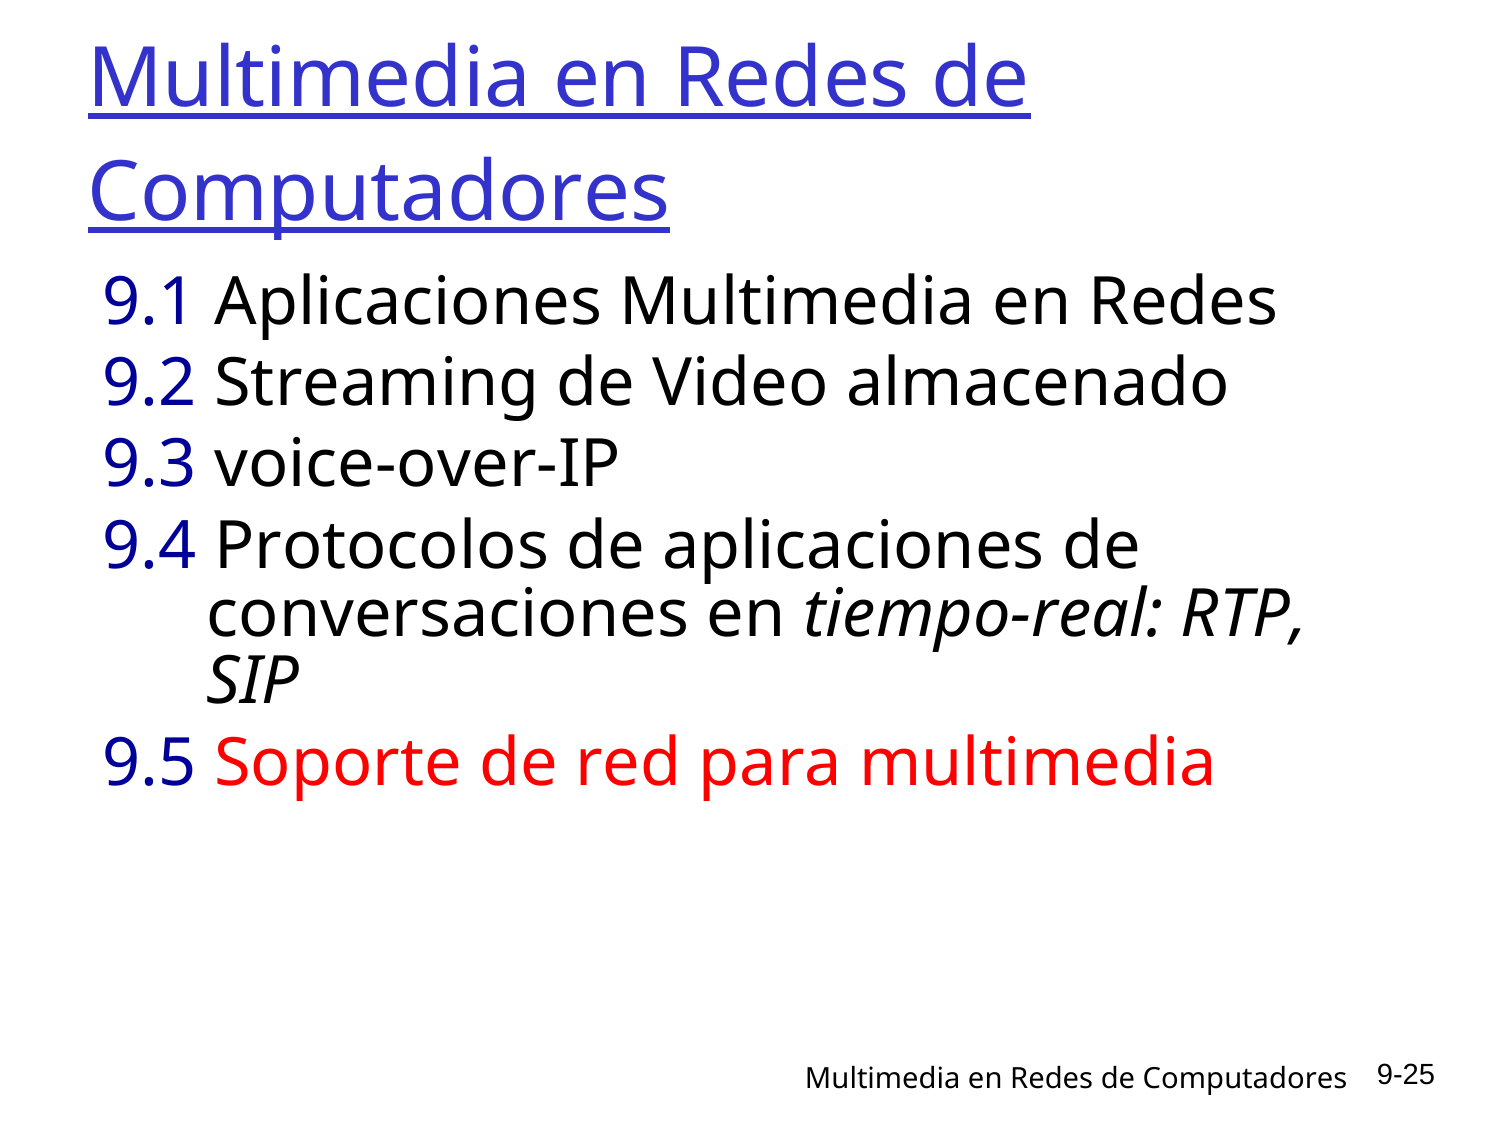

# Multimedia en Redes de Computadores
9.1 Aplicaciones Multimedia en Redes
9.2 Streaming de Video almacenado
9.3 voice-over-IP
9.4 Protocolos de aplicaciones de conversaciones en tiempo-real: RTP, SIP
9.5 Soporte de red para multimedia
25